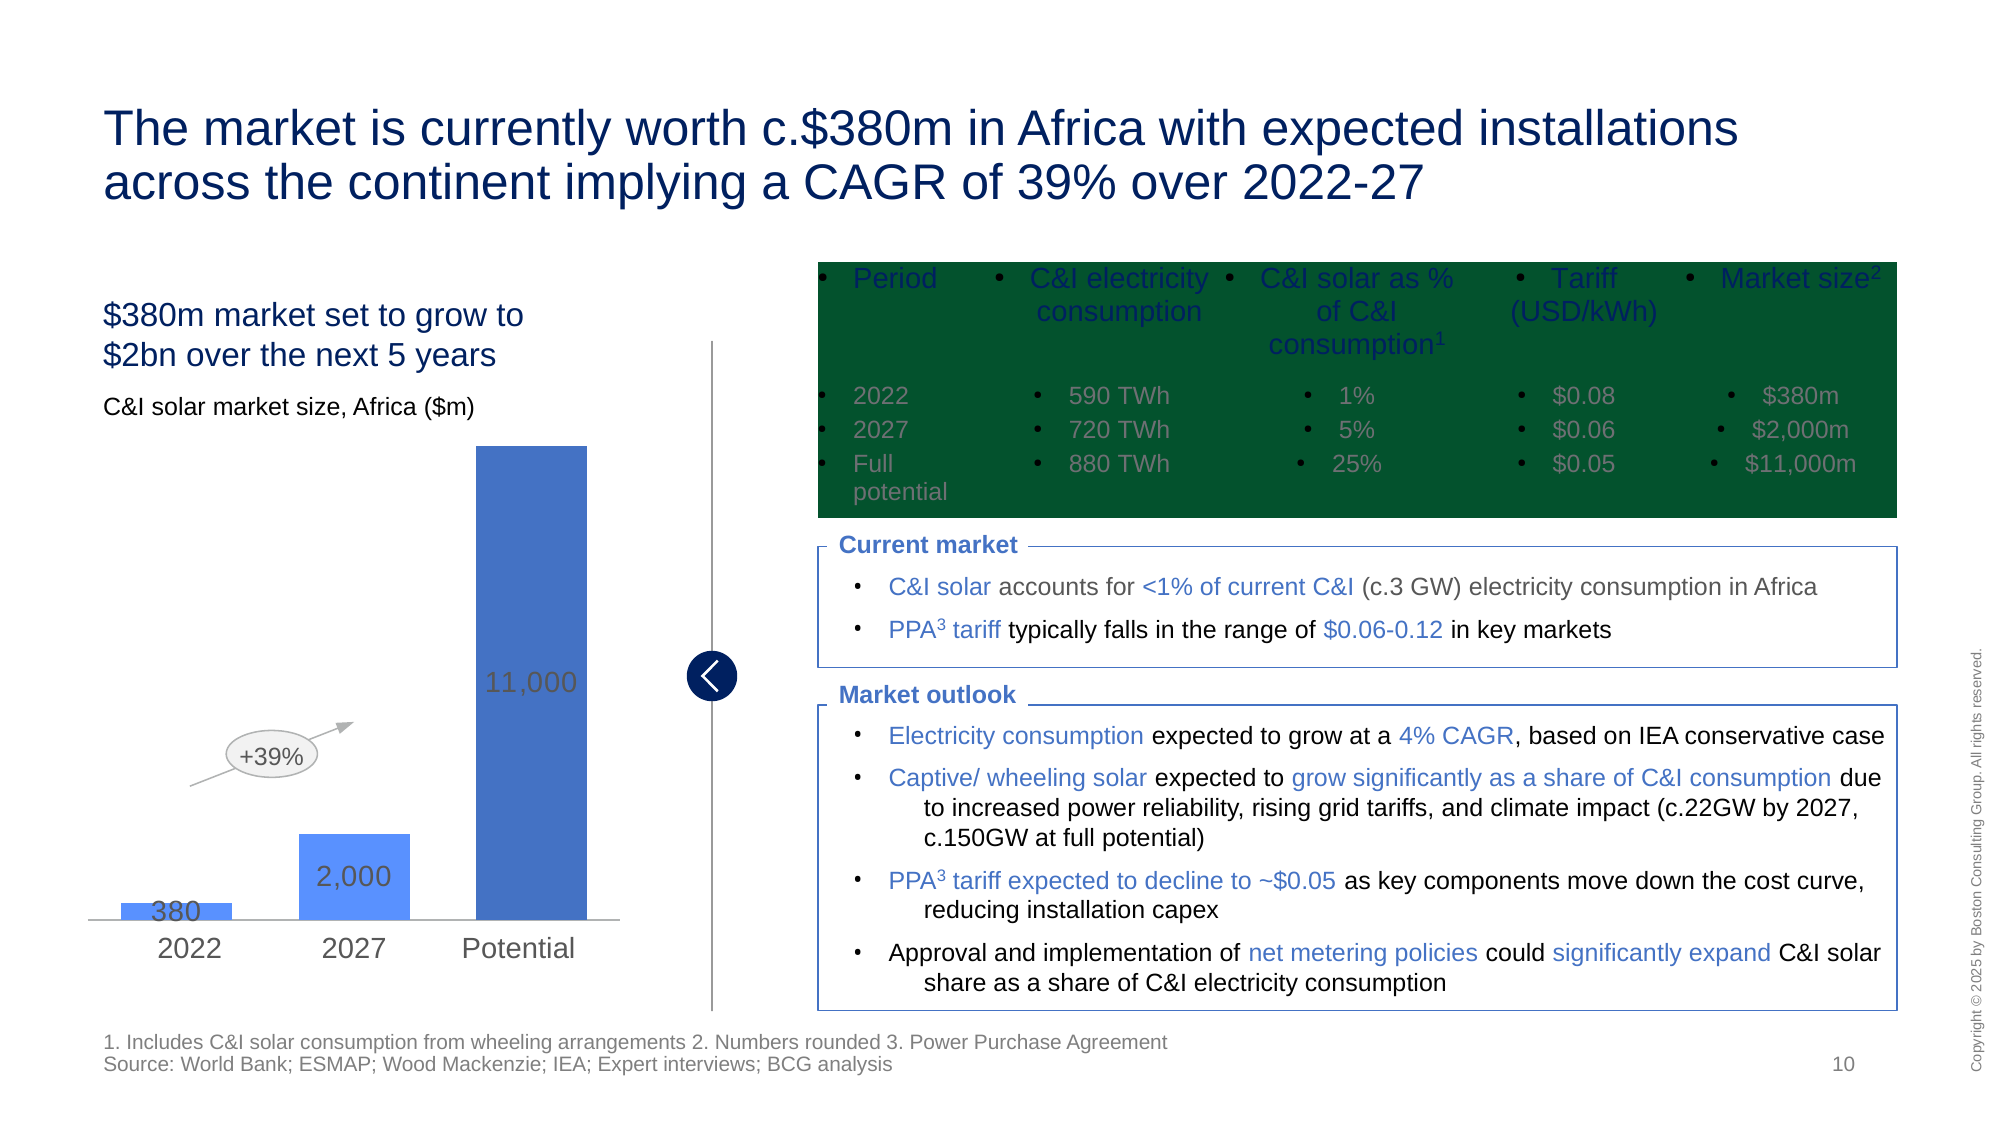

# The market is currently worth c.$380m in Africa with expected installations across the continent implying a CAGR of 39% over 2022-27
| Period | C&I electricity consumption | C&I solar as % of C&I consumption1 | Tariff (USD/kWh) | Market size2 |
| --- | --- | --- | --- | --- |
| 2022 | 590 TWh | 1% | $0.08 | $380m |
| 2027 | 720 TWh | 5% | $0.06 | $2,000m |
| Full potential | 880 TWh | 25% | $0.05 | $11,000m |
$380m market set to grow to $2bn over the next 5 years
C&I solar market size, Africa ($m)
### Chart
| Category | Series1 |
|---|---|
| 1 | 380.0 |
| 2 | 2000.0 |
| 3 | 11000.0 |Current market
C&I solar accounts for <1% of current C&I (c.3 GW) electricity consumption in Africa
PPA3 tariff typically falls in the range of $0.06-0.12 in key markets
Market outlook
Electricity consumption expected to grow at a 4% CAGR, based on IEA conservative case
Captive/ wheeling solar expected to grow significantly as a share of C&I consumption due to increased power reliability, rising grid tariffs, and climate impact (c.22GW by 2027, c.150GW at full potential)
PPA3 tariff expected to decline to ~$0.05 as key components move down the cost curve, reducing installation capex
Approval and implementation of net metering policies could significantly expand C&I solar share as a share of C&I electricity consumption
+39%
2022
2027
Potential
1. Includes C&I solar consumption from wheeling arrangements 2. Numbers rounded 3. Power Purchase Agreement
Source: World Bank; ESMAP; Wood Mackenzie; IEA; Expert interviews; BCG analysis